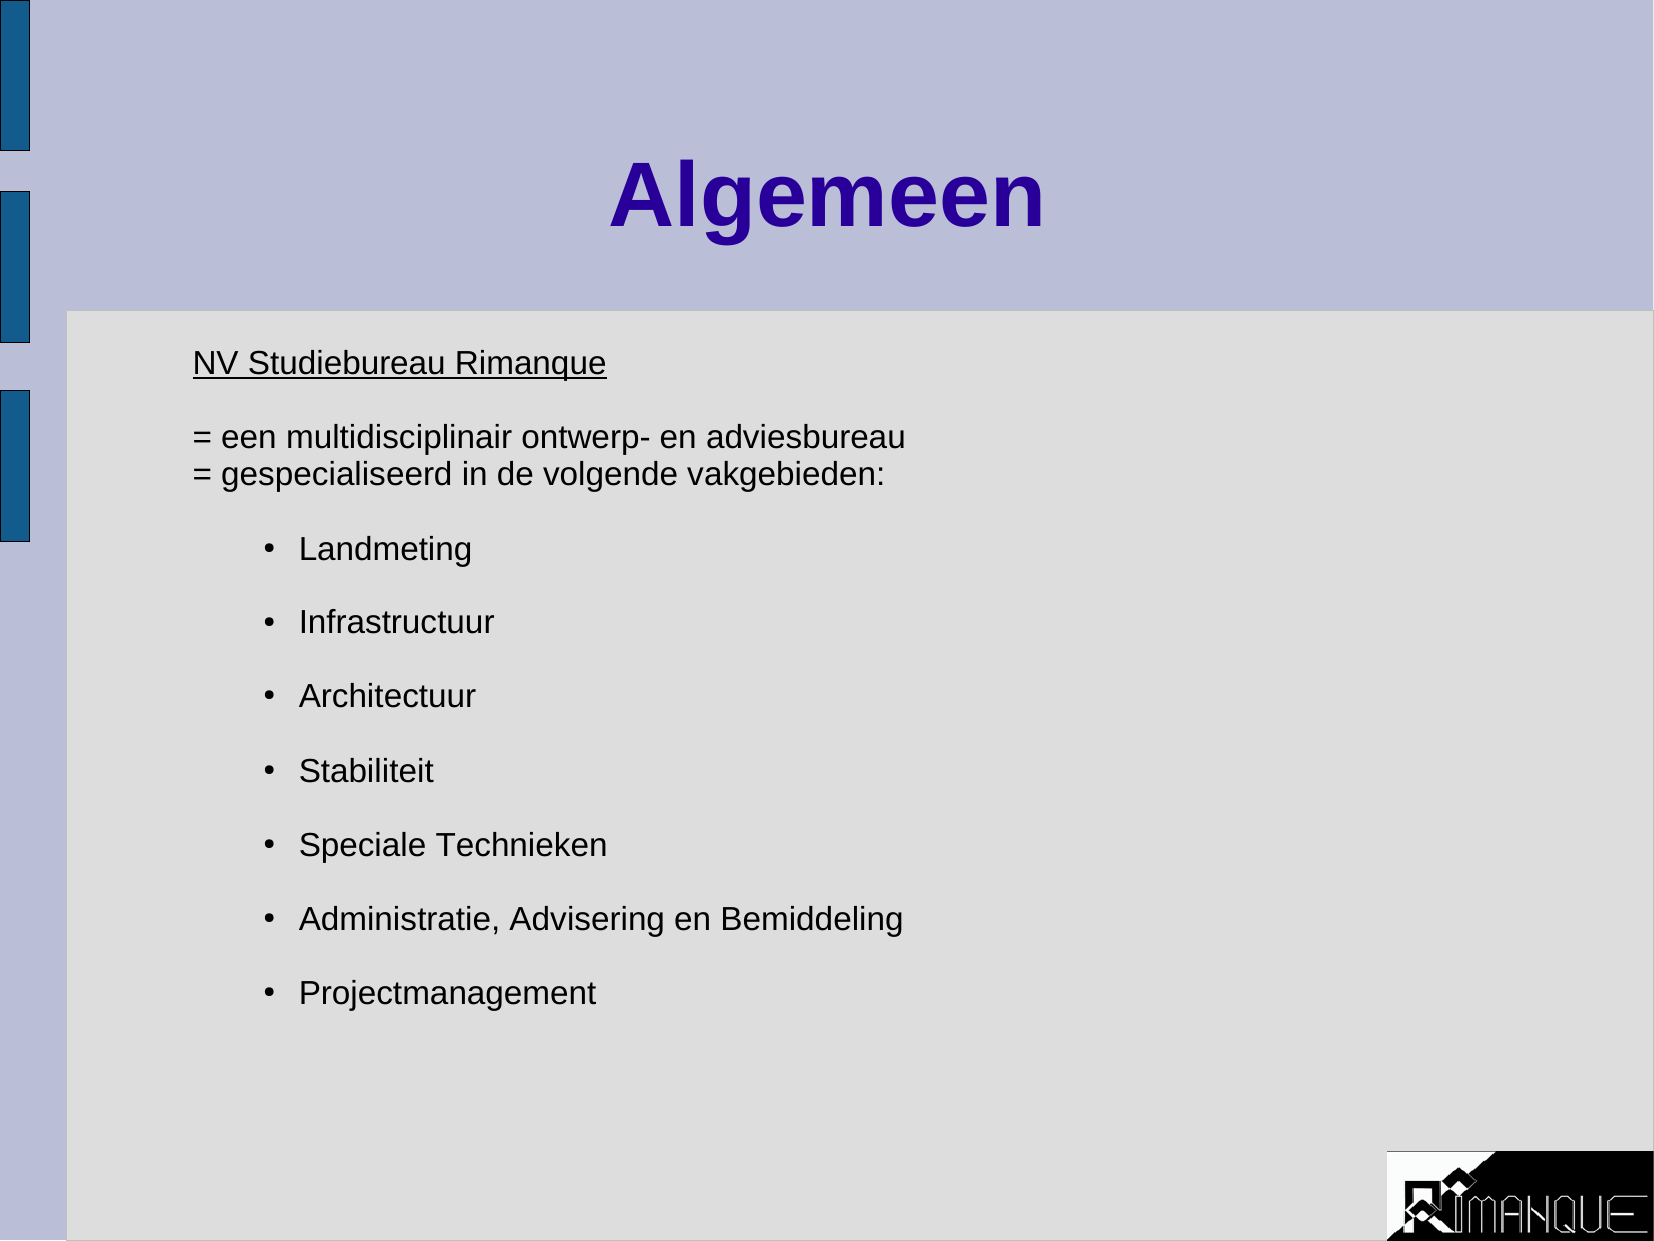

# Algemeen
NV Studiebureau Rimanque
= een multidisciplinair ontwerp- en adviesbureau = gespecialiseerd in de volgende vakgebieden:
Landmeting
Infrastructuur
Architectuur
Stabiliteit
Speciale Technieken
Administratie, Advisering en Bemiddeling
Projectmanagement